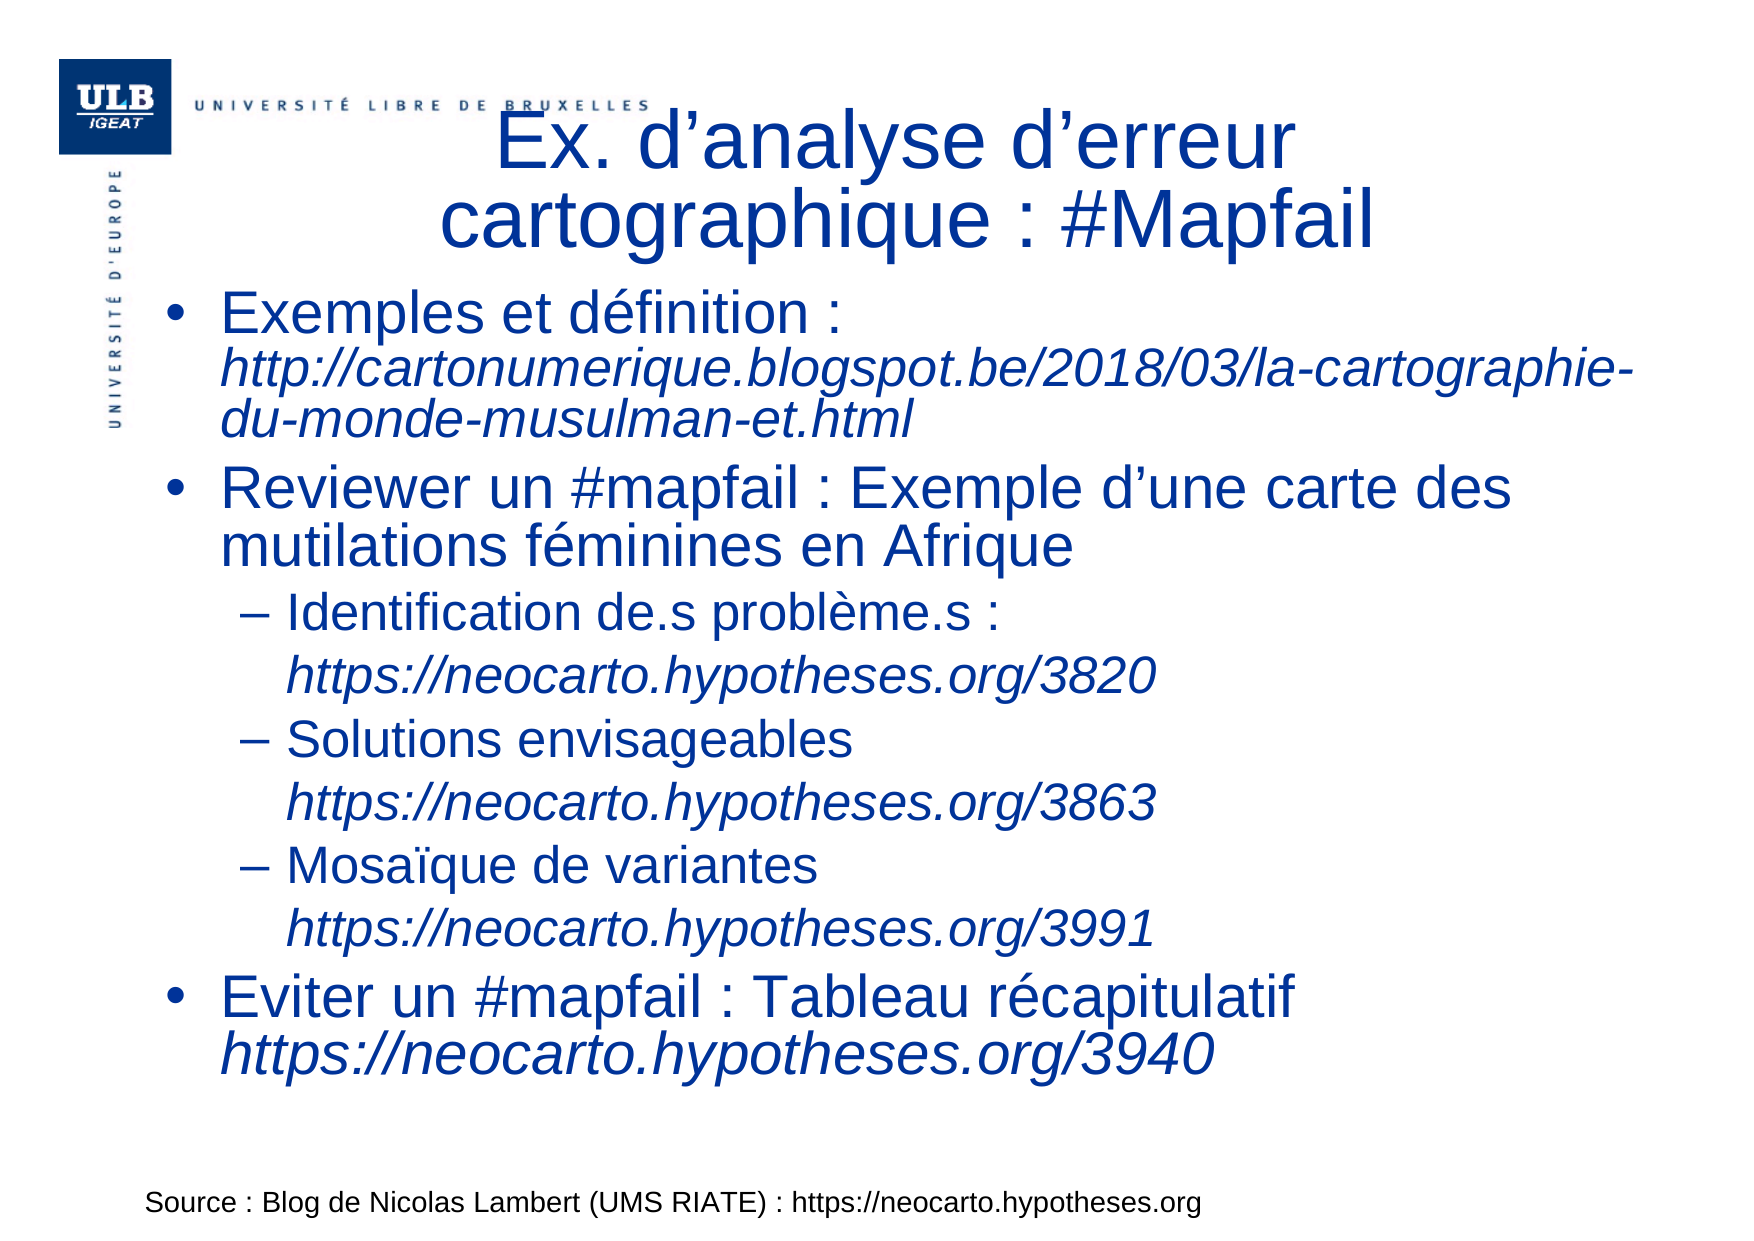

# Ex. d’analyse d’erreur cartographique : #Mapfail
Exemples et définition : http://cartonumerique.blogspot.be/2018/03/la-cartographie-du-monde-musulman-et.html
Reviewer un #mapfail : Exemple d’une carte des mutilations féminines en Afrique
Identification de.s problème.s :
https://neocarto.hypotheses.org/3820
Solutions envisageables
https://neocarto.hypotheses.org/3863
Mosaïque de variantes
https://neocarto.hypotheses.org/3991
Eviter un #mapfail : Tableau récapitulatif https://neocarto.hypotheses.org/3940
GEOG-F-105 - Méthodologie de la géographie humaine I
81
Source : Blog de Nicolas Lambert (UMS RIATE) : https://neocarto.hypotheses.org